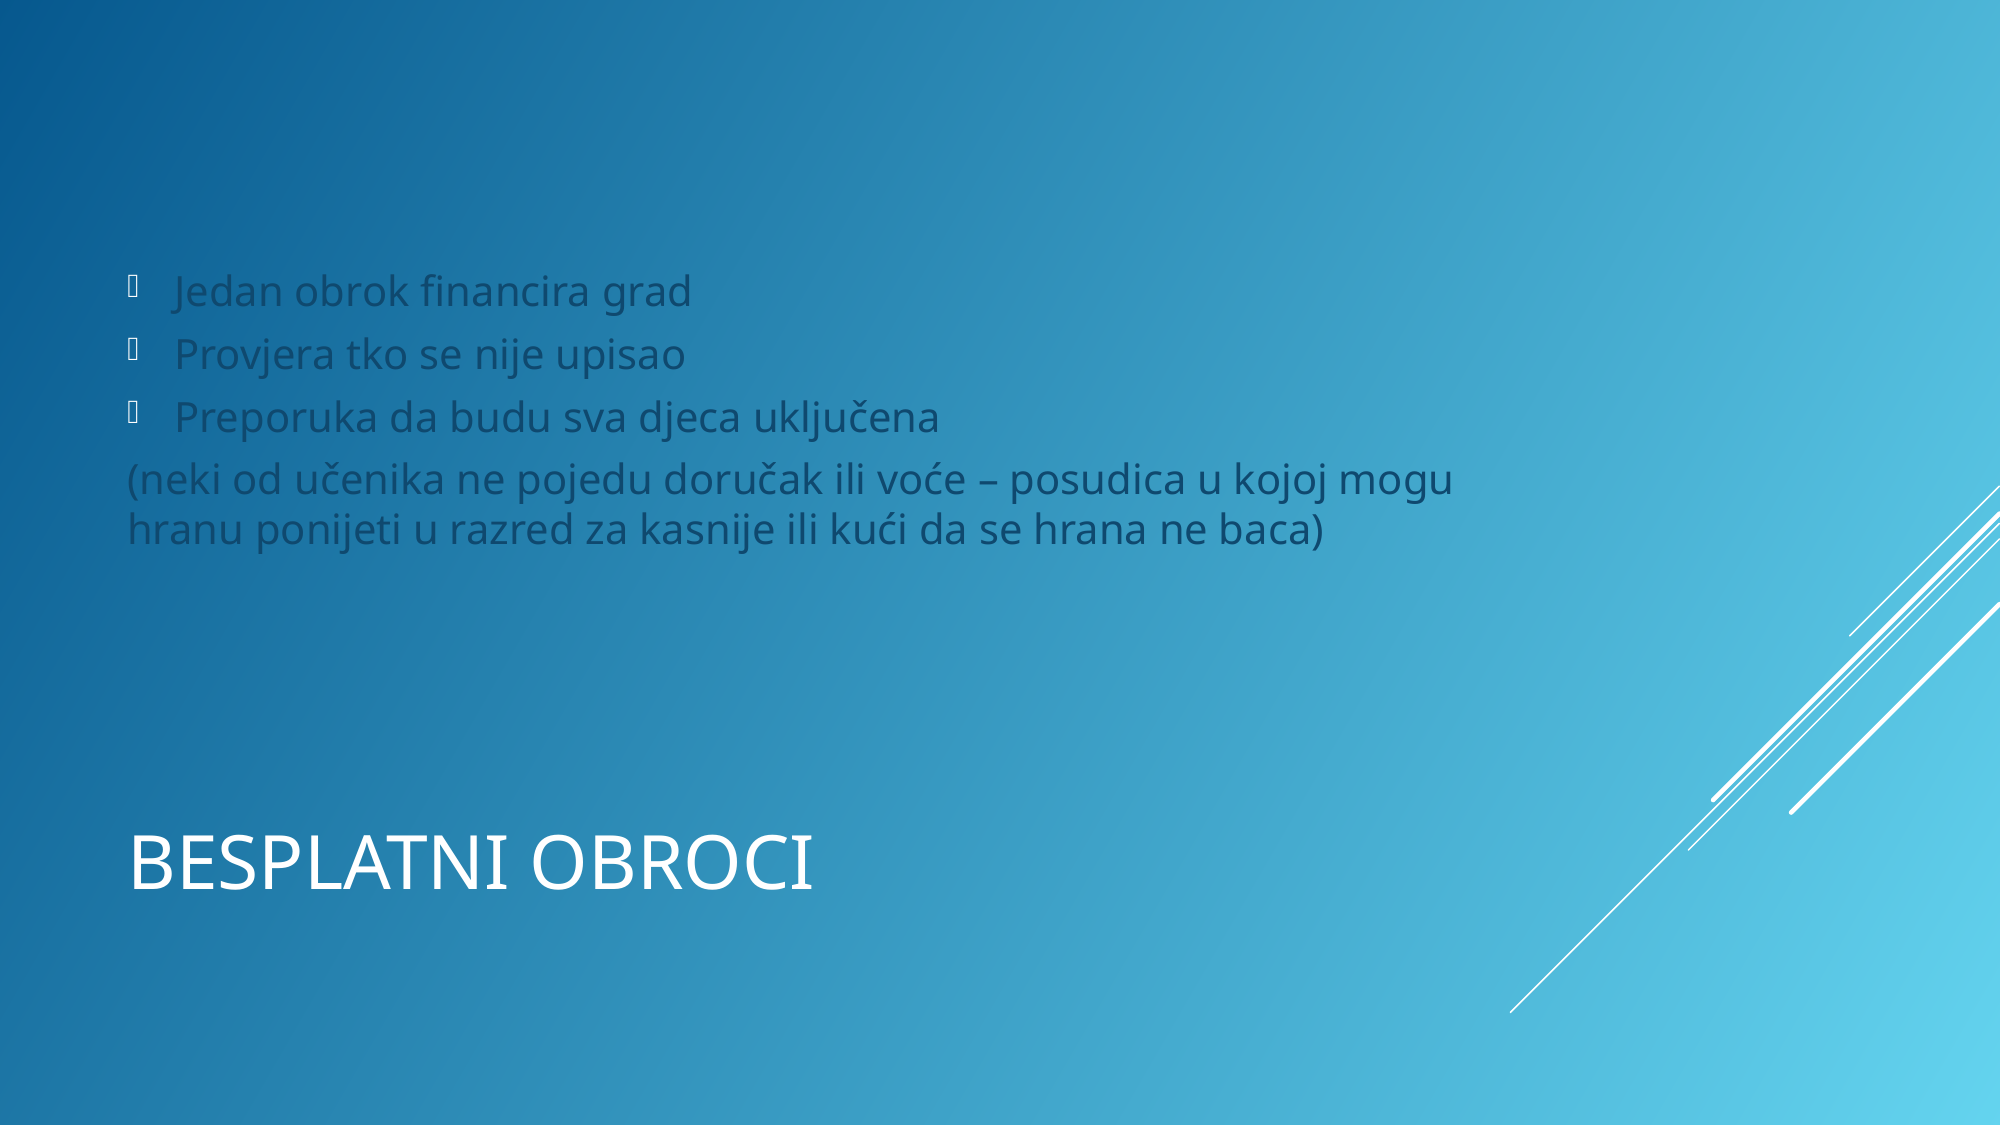

Jedan obrok financira grad
Provjera tko se nije upisao
Preporuka da budu sva djeca uključena
(neki od učenika ne pojedu doručak ili voće – posudica u kojoj mogu hranu ponijeti u razred za kasnije ili kući da se hrana ne baca)
# Besplatni obroci